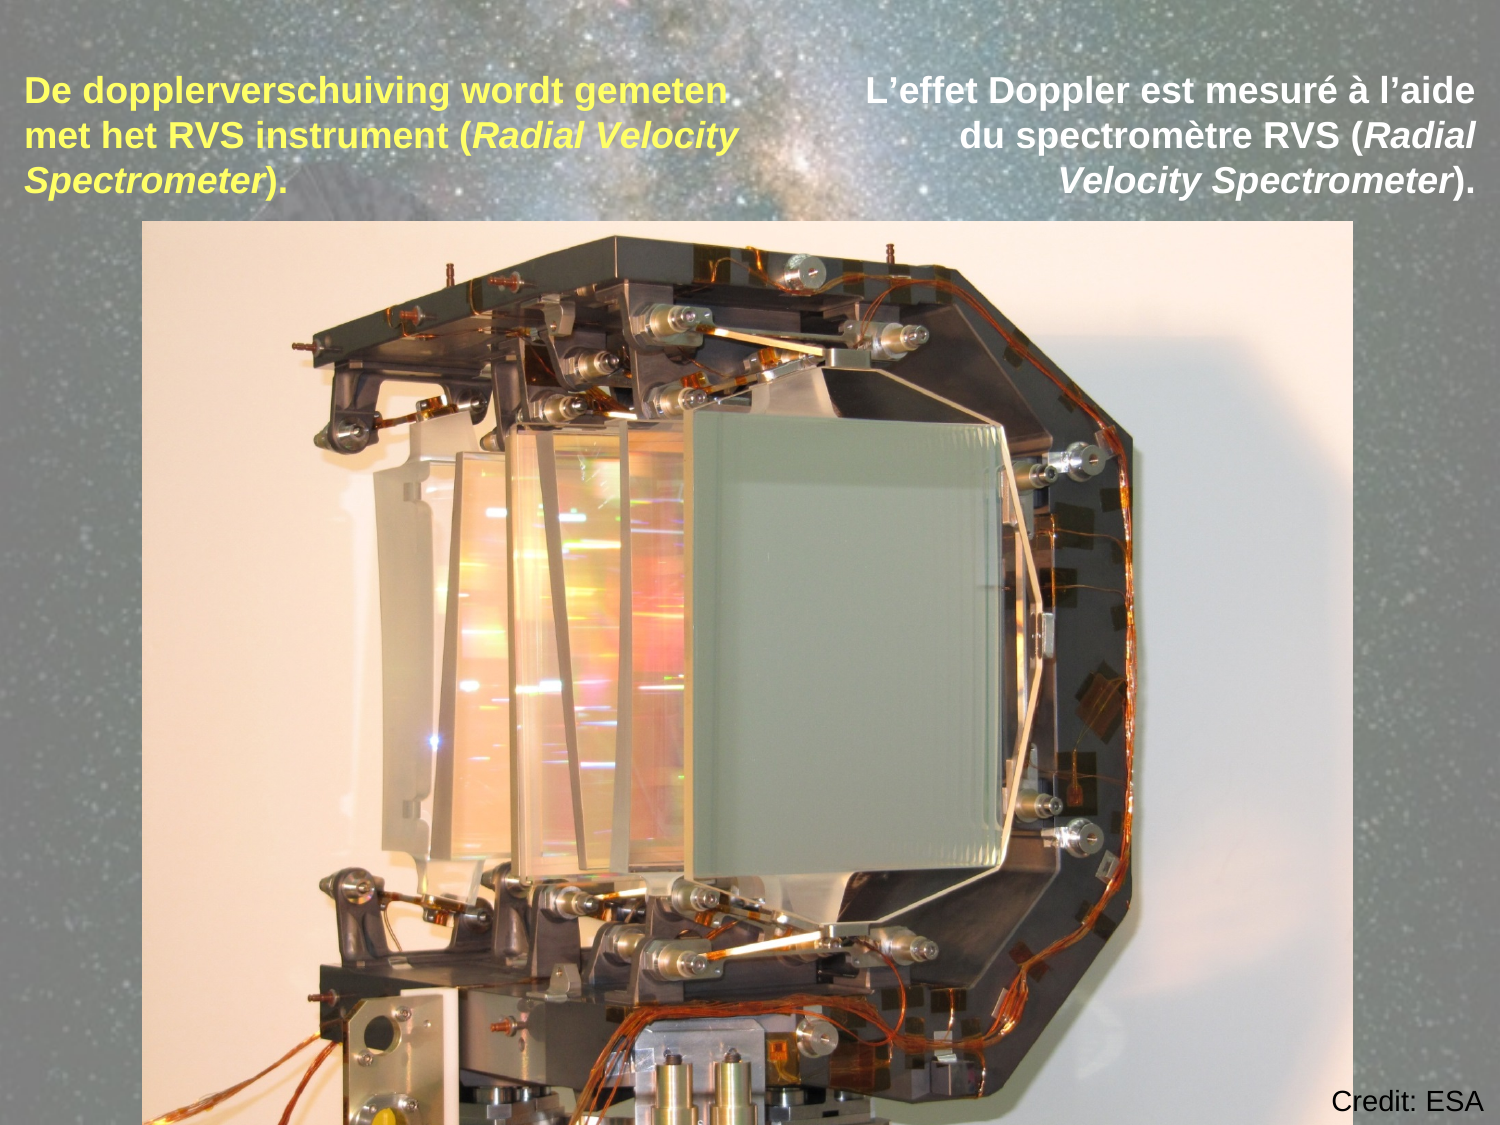

De dopplerverschuiving wordt gemeten met het RVS instrument (Radial Velocity Spectrometer).
L’effet Doppler est mesuré à l’aide du spectromètre RVS (Radial Velocity Spectrometer).
Credit: ESA